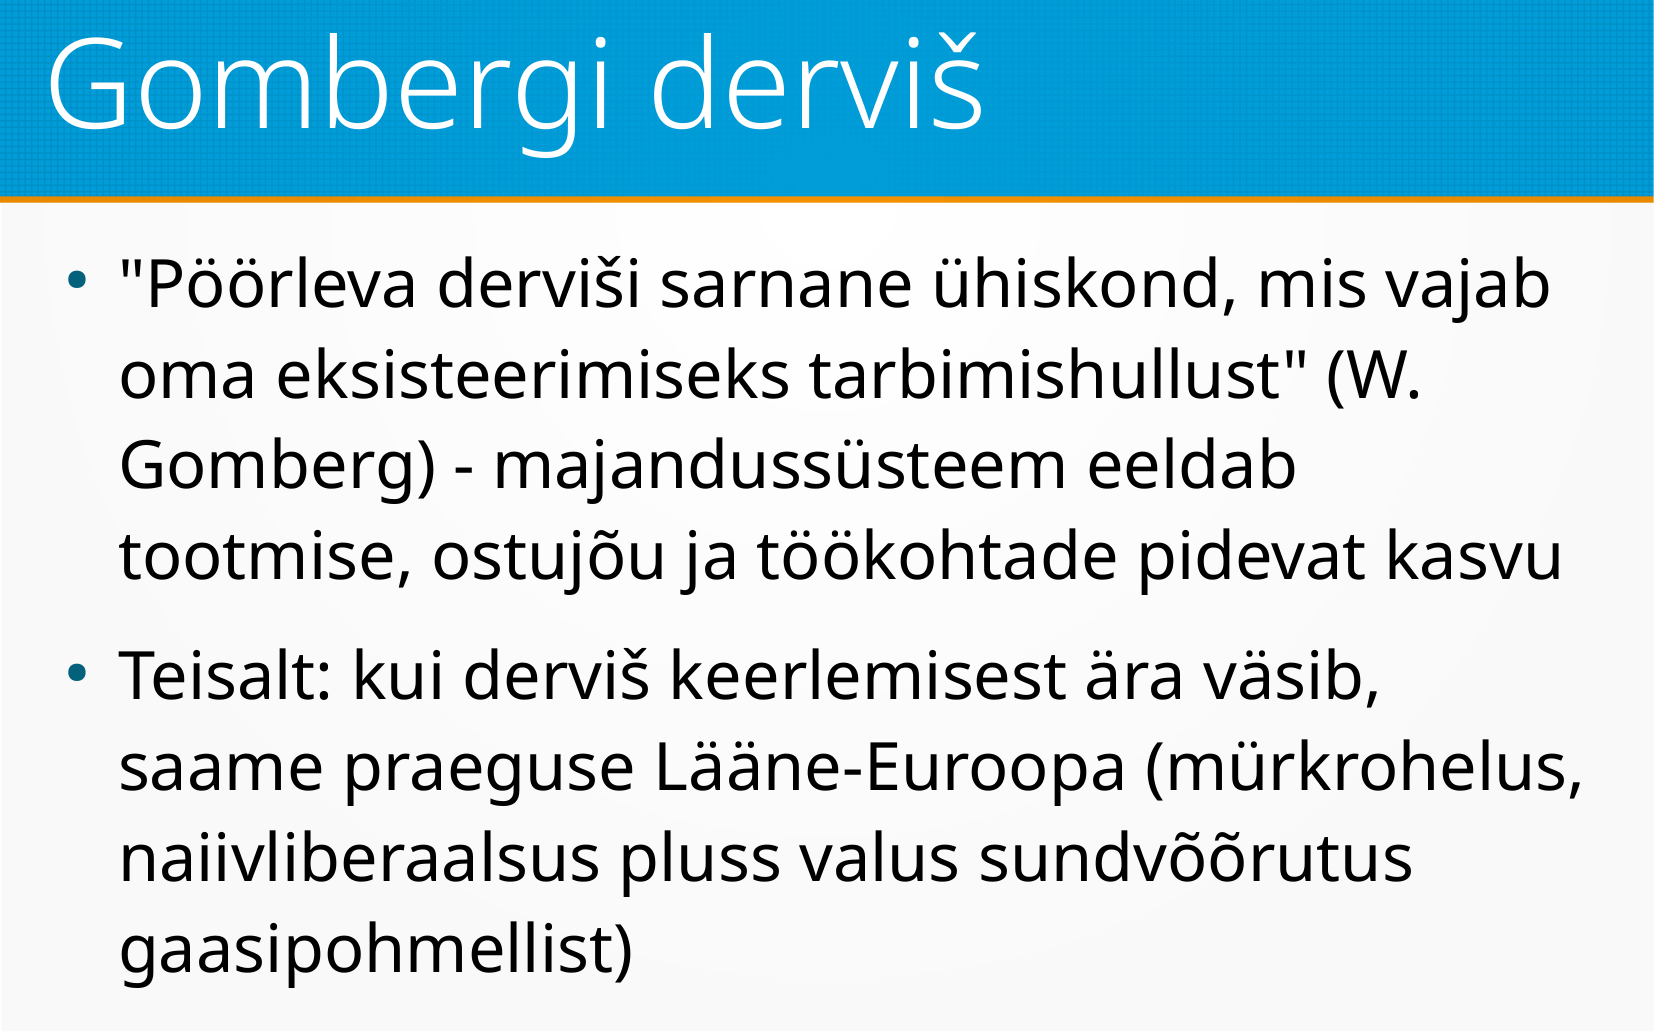

# Gombergi derviš
"Pöörleva derviši sarnane ühiskond, mis vajab oma eksisteerimiseks tarbimishullust" (W. Gomberg) - majandussüsteem eeldab tootmise, ostujõu ja töökohtade pidevat kasvu
Teisalt: kui derviš keerlemisest ära väsib, saame praeguse Lääne-Euroopa (mürkrohelus, naiivliberaalsus pluss valus sundvõõrutus gaasipohmellist)